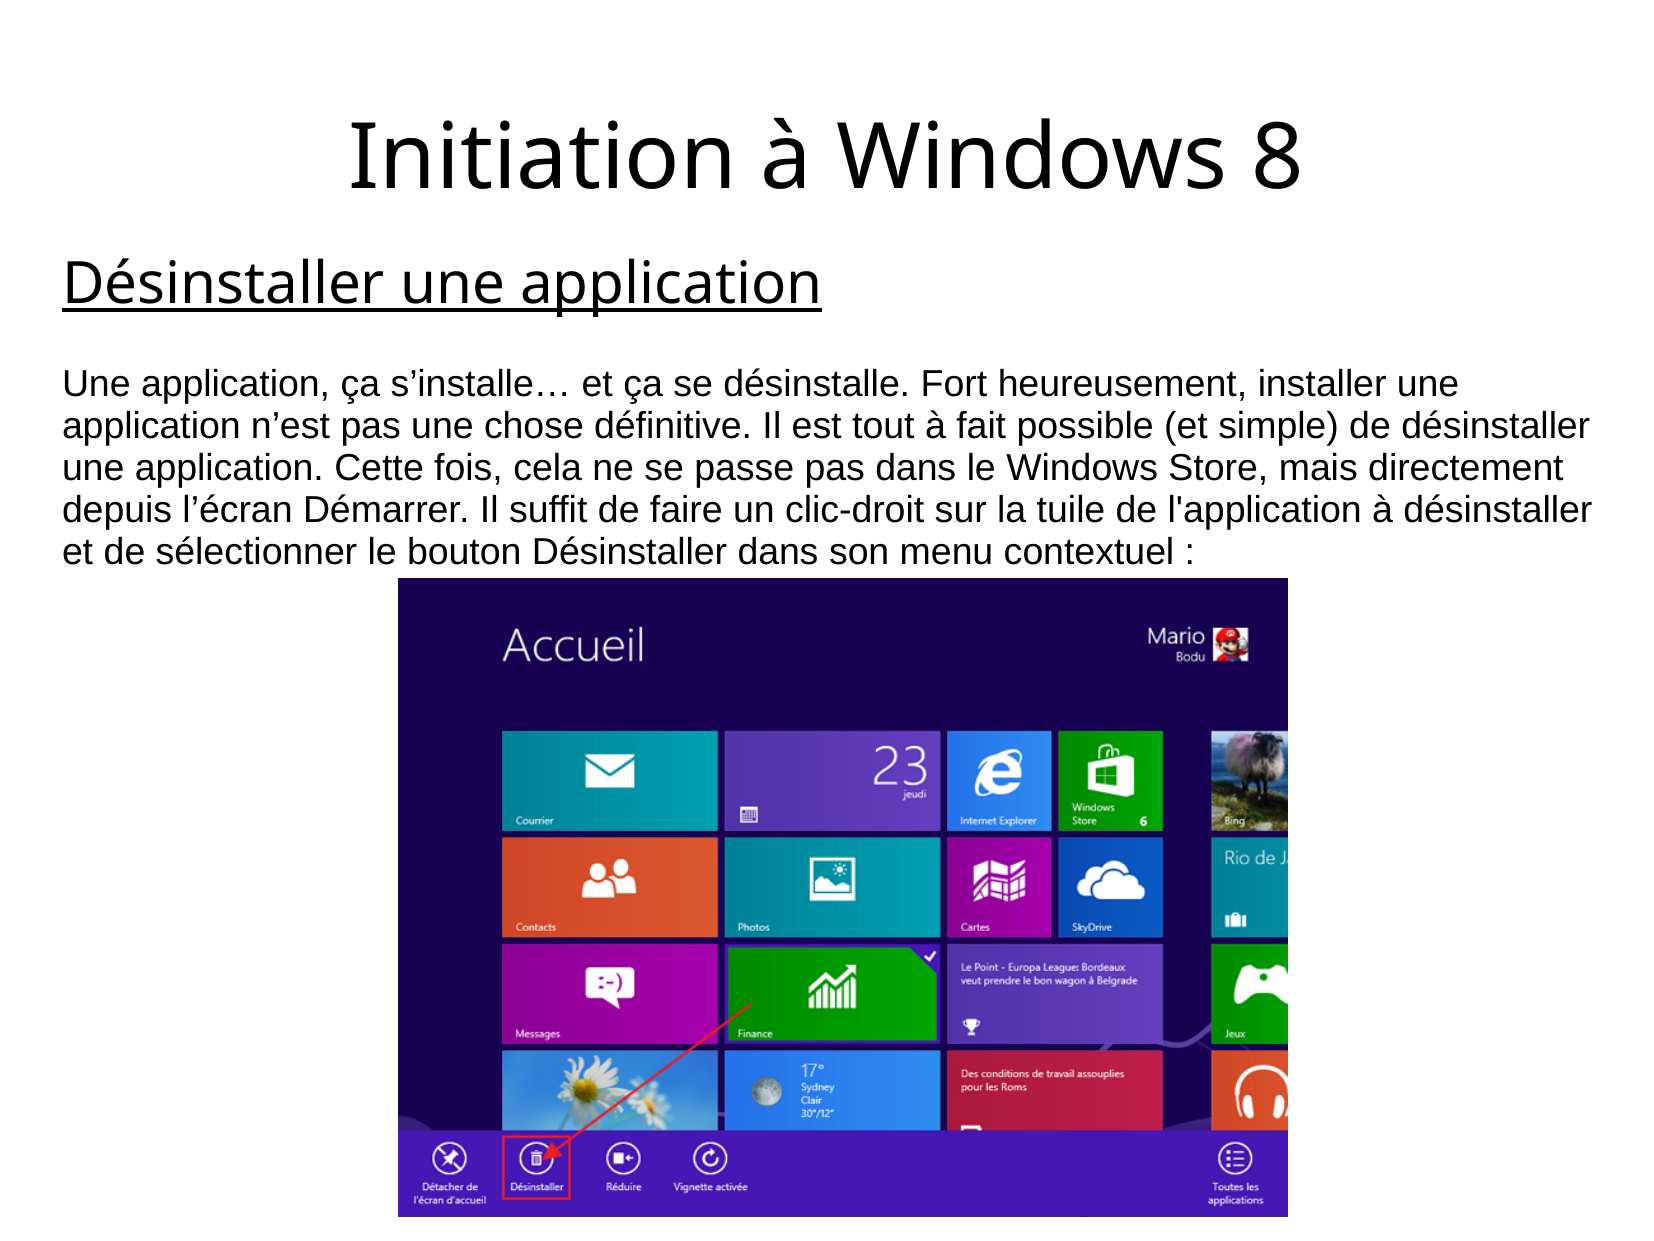

# Initiation à Windows 8
Désinstaller une application
Une application, ça s’installe… et ça se désinstalle. Fort heureusement, installer une application n’est pas une chose définitive. Il est tout à fait possible (et simple) de désinstaller une application. Cette fois, cela ne se passe pas dans le Windows Store, mais directement depuis l’écran Démarrer. Il suffit de faire un clic-droit sur la tuile de l'application à désinstaller et de sélectionner le bouton Désinstaller dans son menu contextuel :